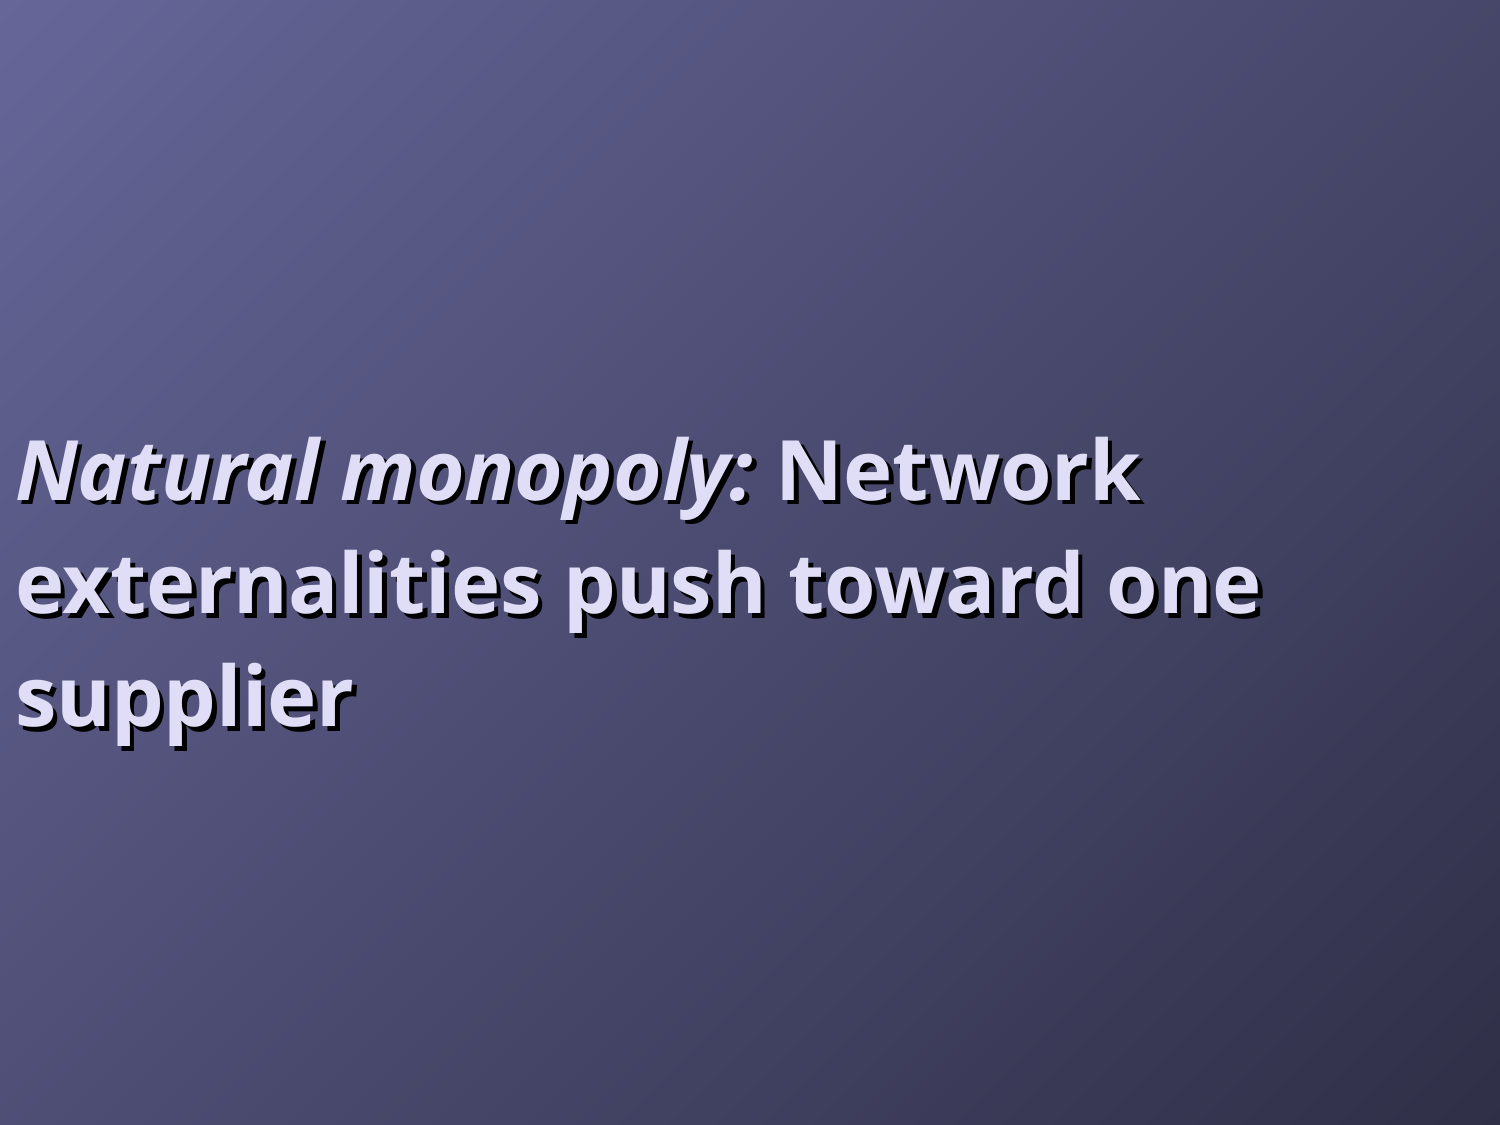

# Natural monopoly: Network externalities push toward one supplier